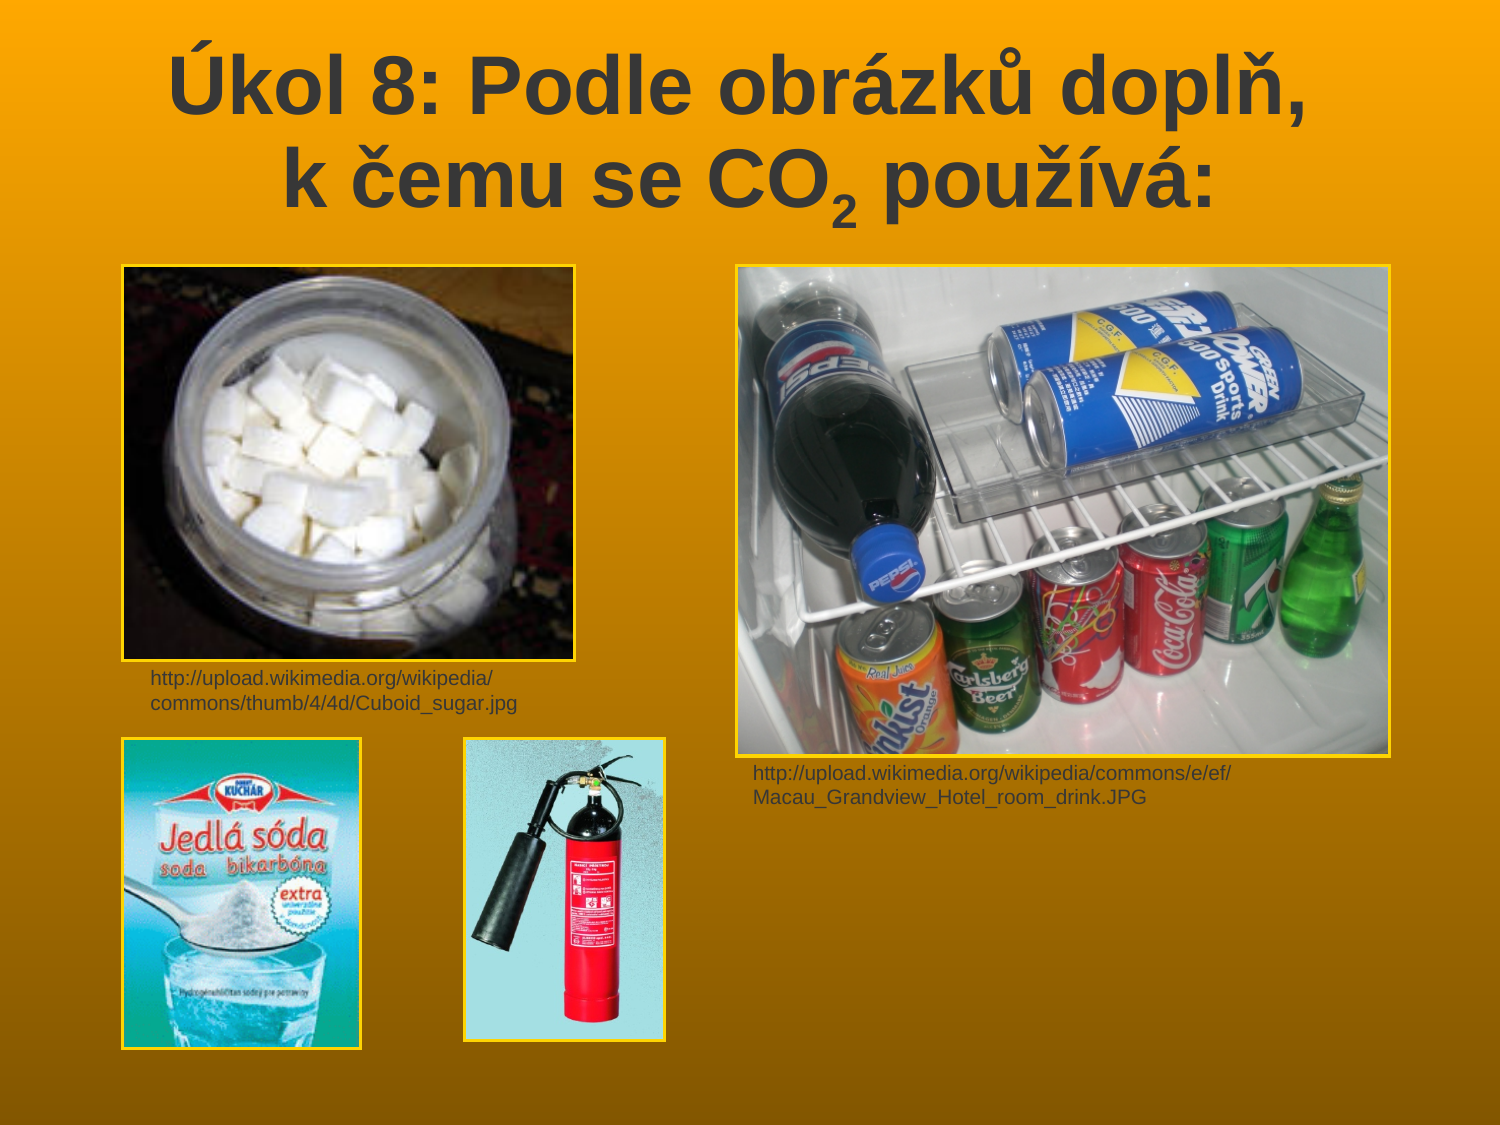

# Úkol 8: Podle obrázků doplň, k čemu se CO2 používá:
http://upload.wikimedia.org/wikipedia/commons/thumb/4/4d/Cuboid_sugar.jpg
http://upload.wikimedia.org/wikipedia/commons/e/ef/Macau_Grandview_Hotel_room_drink.JPG